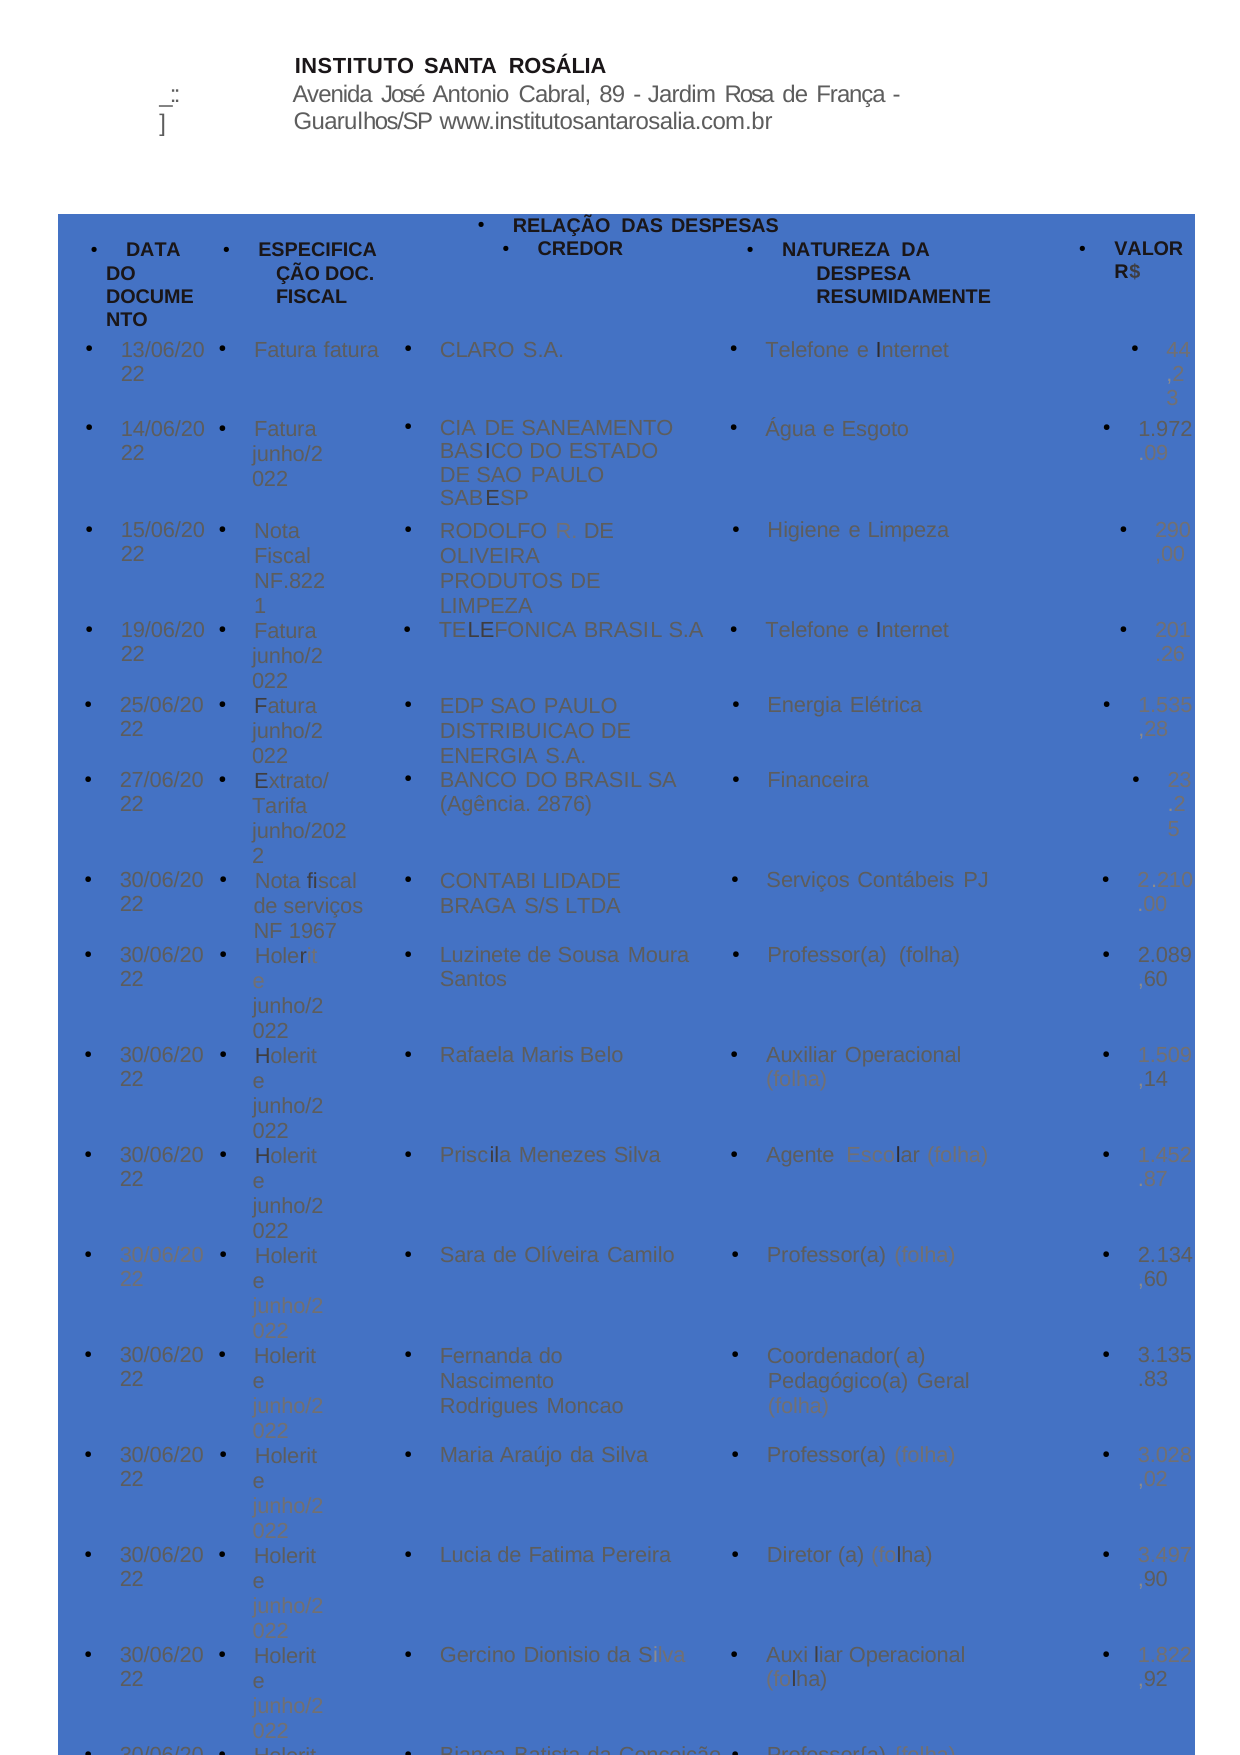

INSTITUTO SANTA ROSÁLIA
Avenida José Antonio Cabral, 89 - Jardim Rosa de França - Guarulhos/SP www.institutosantarosalia.com.br
_::]
| RELAÇÃO DAS DESPESAS | | | | |
| --- | --- | --- | --- | --- |
| DATA DO DOCUMENTO | ESPECIFICAÇÃO DOC. FISCAL | CREDOR | NATUREZA DA DESPESA RESUMIDAMENTE | VALOR R$ |
| 13/06/2022 | Fatura fatura | CLARO S.A. | Telefone e Internet | 44,23 |
| 14/06/2022 | Fatura junho/2022 | CIA DE SANEAMENTO BASICO DO ESTADO DE SAO PAULO SABESP | Água e Esgoto | 1.972.09 |
| 15/06/2022 | Nota Fiscal NF.8221 | RODOLFO R. DE OLIVEIRA PRODUTOS DE LIMPEZA | Higiene e Limpeza | 290,00 |
| 19/06/2022 | Fatura junho/2022 | TELEFONICA BRASIL S.A | Telefone e Internet | 201.26 |
| 25/06/2022 | Fatura junho/2022 | EDP SAO PAULO DISTRIBUICAO DE ENERGIA S.A. | Energia Elétrica | 1.535,28 |
| 27/06/2022 | Extrato/Tarifa junho/2022 | BANCO DO BRASIL SA (Agência. 2876) | Financeira | 23 .25 |
| 30/06/2022 | Nota fiscal de serviços NF 1967 | CONTABI LIDADE BRAGA S/S LTDA | Serviços Contábeis PJ | 2.210.00 |
| 30/06/2022 | Holerite junho/2022 | Luzinete de Sousa Moura Santos | Professor(a) (folha) | 2.089 ,60 |
| 30/06/2022 | Holerite junho/2022 | Rafaela Maris Belo | Auxiliar Operacional (folha) | 1.509,14 |
| 30/06/2022 | Holerite junho/2022 | Priscila Menezes Silva | Agente Escolar (folha) | 1.452.87 |
| 30/06/2022 | Holerite junho/2022 | Sara de Olíveira Camilo | Professor(a) (folha) | 2.134,60 |
| 30/06/2022 | Holerite junho/2022 | Fernanda do Nascimento Rodrigues Moncao | Coordenador( a) Pedagógico(a) Geral (folha) | 3.135.83 |
| 30/06/2022 | Holerite junho/2022 | Maria Araújo da Silva | Professor(a) (folha) | 3.028 ,02 |
| 30/06/2022 | Holerite junho/2022 | Lucia de Fatima Pereira | Diretor (a) (folha) | 3.497 ,90 |
| 30/06/2022 | Holerite junho/2022 | Gercino Dionisio da Silva | Auxi liar Operacional (folha) | 1.822,92 |
| 30/06/2022 | Holerite junho/2022 | Bianca Batista da Conceição | Professor{a) {folha) | |
| | | | | 2.192,58 |
| 30/06/2022 | Holerite junho/2022 | Mercedes Corte | Assistente Administrativo (folha) | 2 .735,08 |
| 30/06/2022 | Holerite junho/2022 | Valdem ira Santana dos Santos Paiva | Professor{a) {folha) | 2 .192,58 |
| 30/06/2022 | Holerite junho/2022 | Camila Antunes Freitas | Professor{a) {folha) | 2 .255,62 |
| 30/06/2022 | Holerite junho/2022 | Maria Josefa Lopes de Oliveira | Cozinheiro(a) (folha) | 1.535,39 |
| 30/06/2022 | Holerite junho/2022 | Patrícia Morais Ramos Corrêa | Professor(a) (folha) | 2 .757,67 |
| 30/06/2022 | Holerite junho/2022 | Fernanda Rodrigues de Souza | Professor(a) (folha) | 2.165,61 |